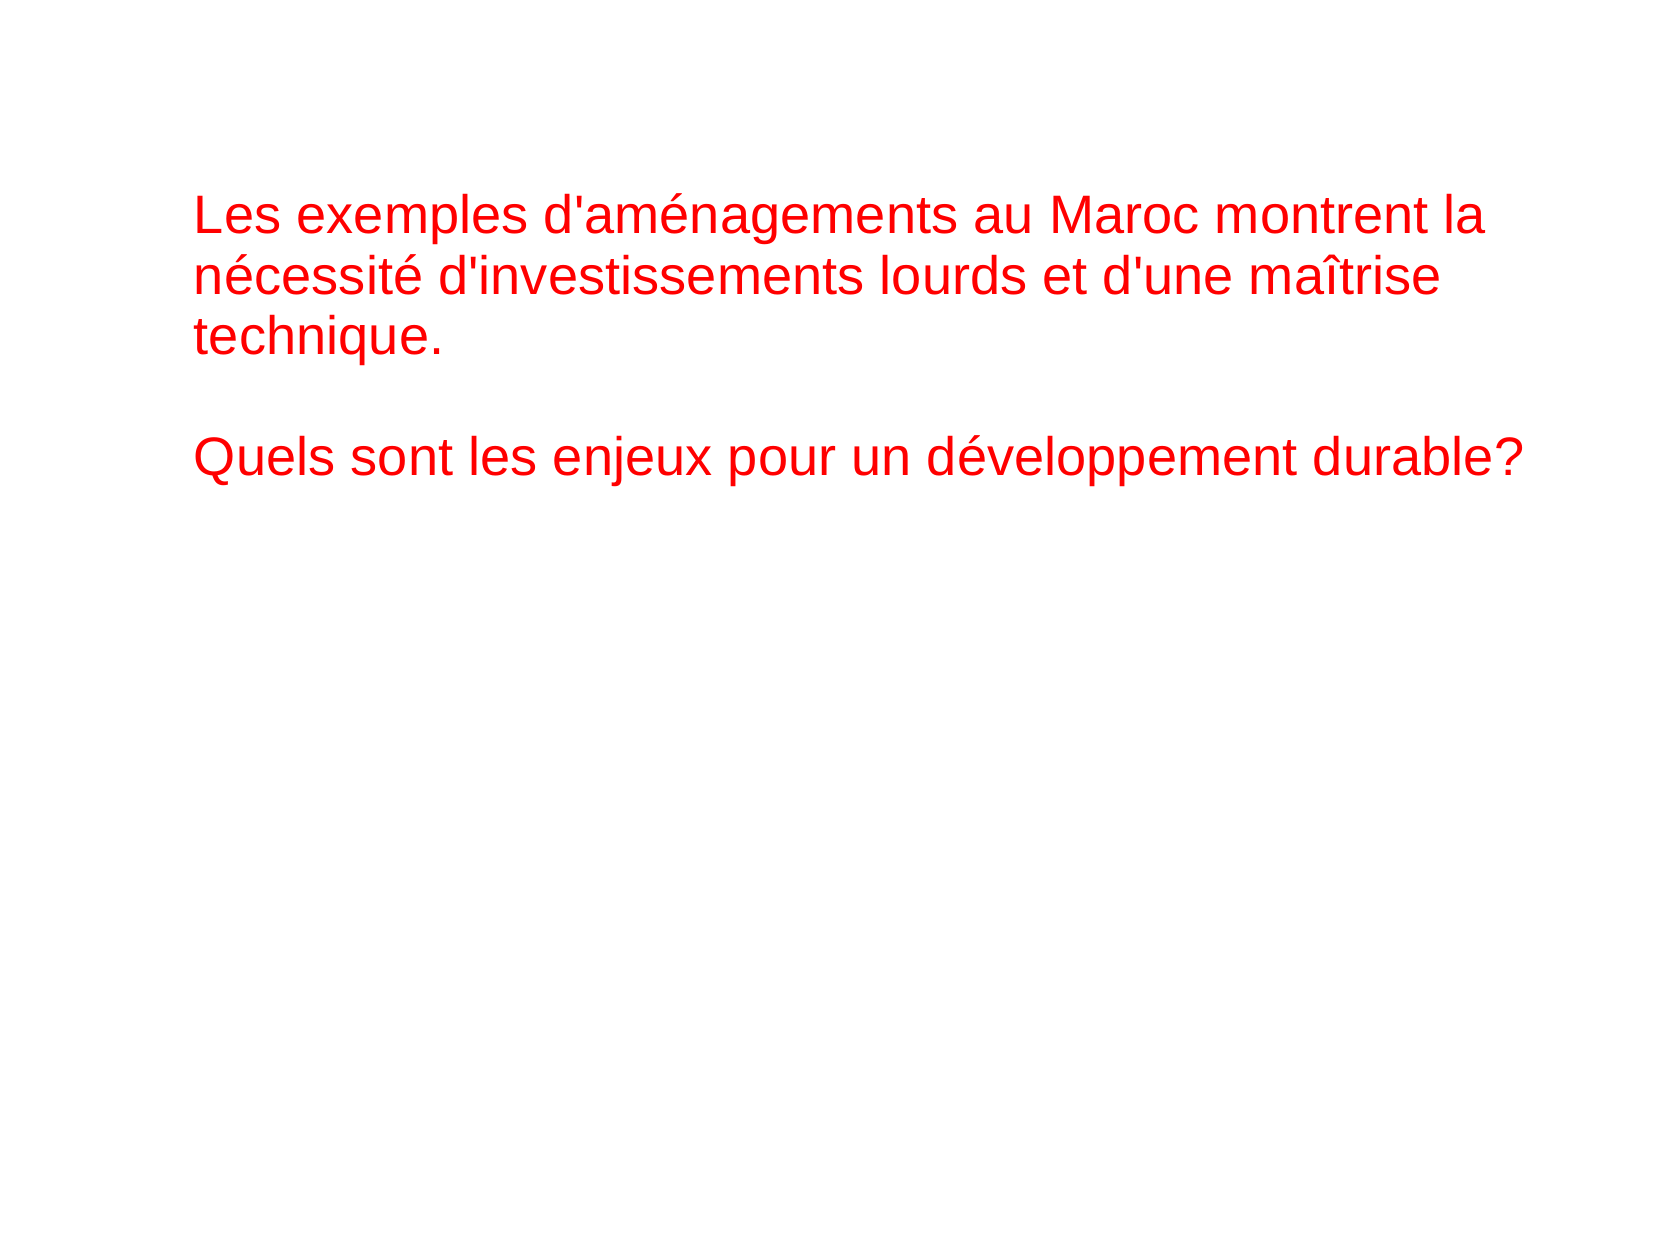

Les exemples d'aménagements au Maroc montrent la
nécessité d'investissements lourds et d'une maîtrise
technique.
Quels sont les enjeux pour un développement durable?